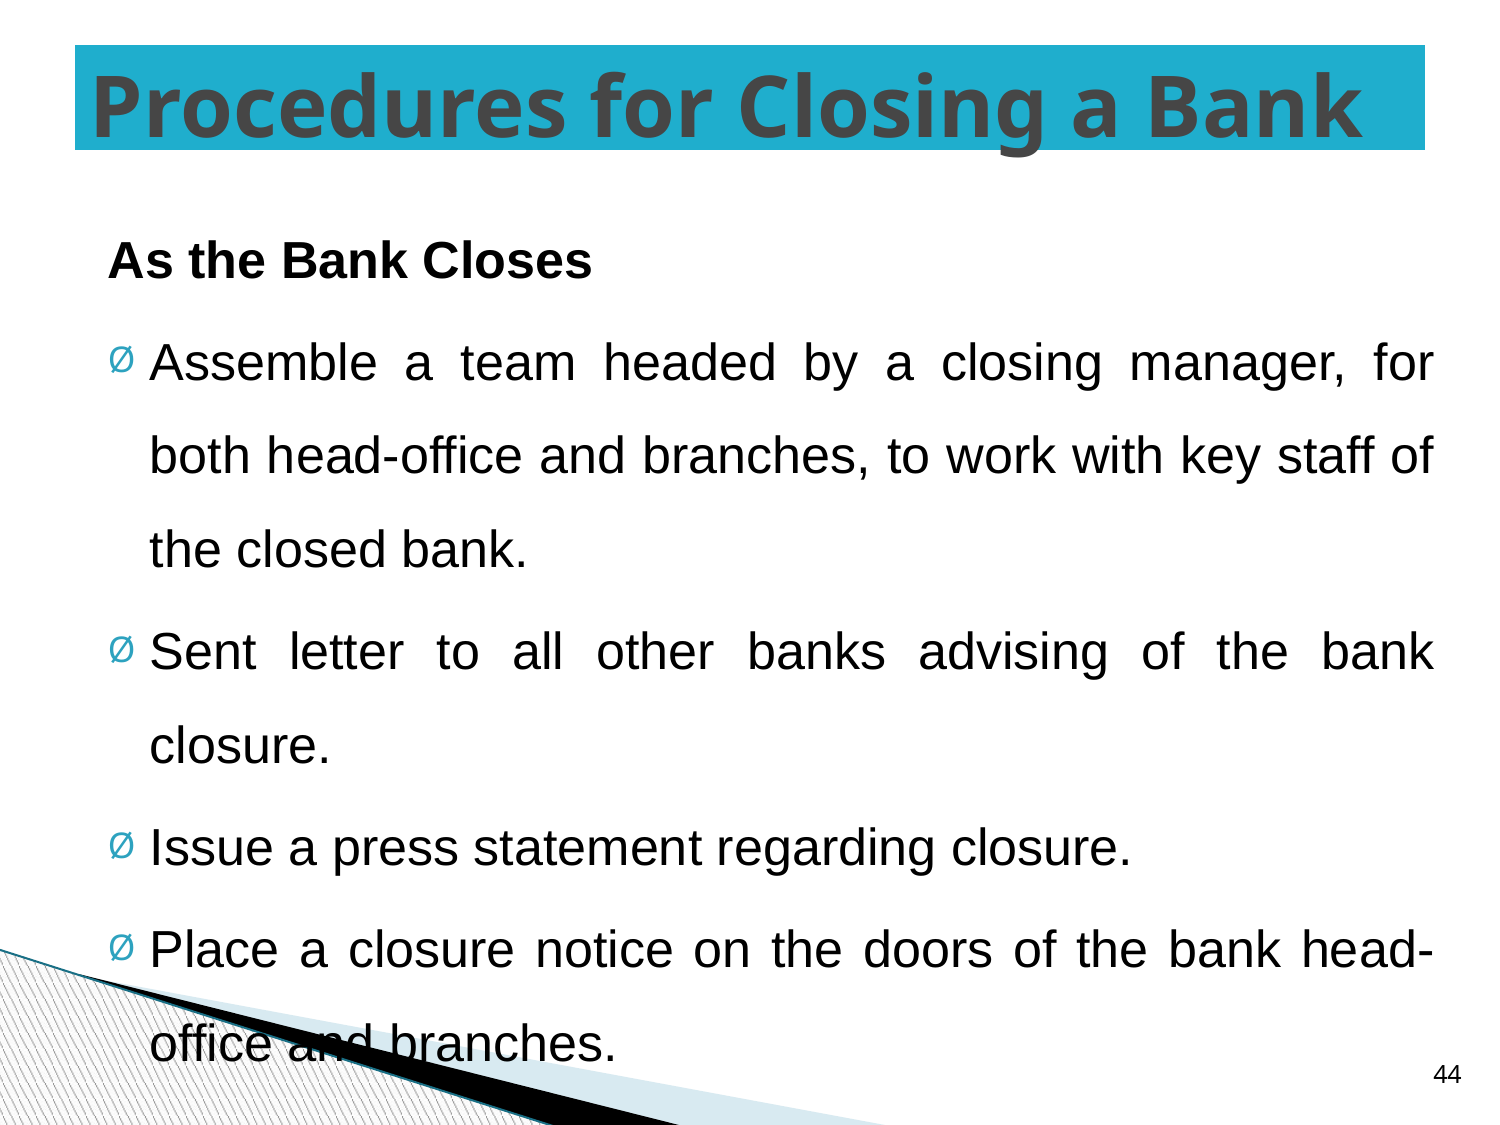

# Procedures for Closing a Bank
As the Bank Closes
Assemble a team headed by a closing manager, for both head-office and branches, to work with key staff of the closed bank.
Sent letter to all other banks advising of the bank closure.
Issue a press statement regarding closure.
Place a closure notice on the doors of the bank head-office and branches.
Produce a balance sheet that reflects a reasonably accurate financial statement of the bank as at date of closure. This report serves as the opening entries if there is an assuming institution.
Verify cash on hand (tellers and vaults) and secure all cash areas.